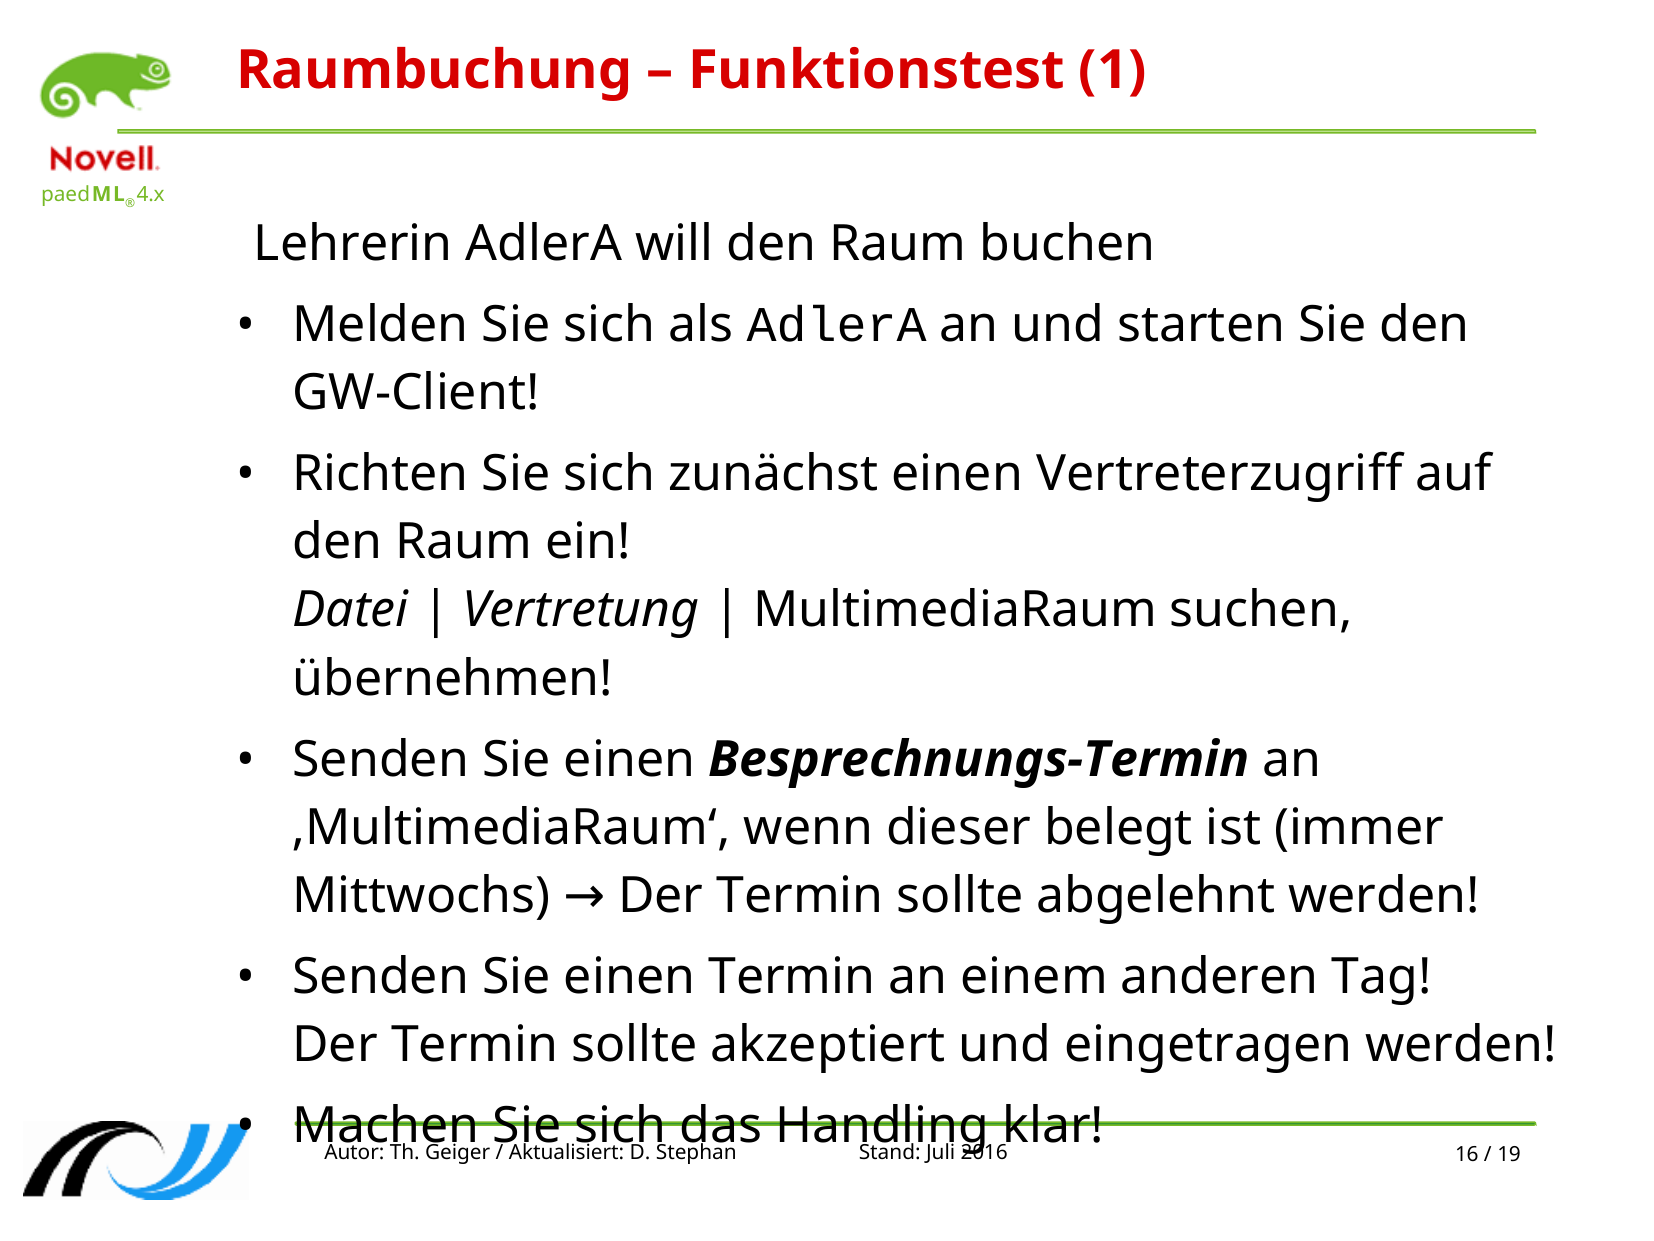

# Raumbuchung – Funktionstest (1)
Lehrerin AdlerA will den Raum buchen
Melden Sie sich als AdlerA an und starten Sie den GW-Client!
Richten Sie sich zunächst einen Vertreterzugriff auf den Raum ein!
Datei | Vertretung | MultimediaRaum suchen, übernehmen!
Senden Sie einen Besprechnungs-Termin an ‚MultimediaRaum‘, wenn dieser belegt ist (immer Mittwochs) → Der Termin sollte abgelehnt werden!
Senden Sie einen Termin an einem anderen Tag!
Der Termin sollte akzeptiert und eingetragen werden!
Machen Sie sich das Handling klar!
Autor: Th. Geiger / Aktualisiert: D. Stephan
Juli 2016
16